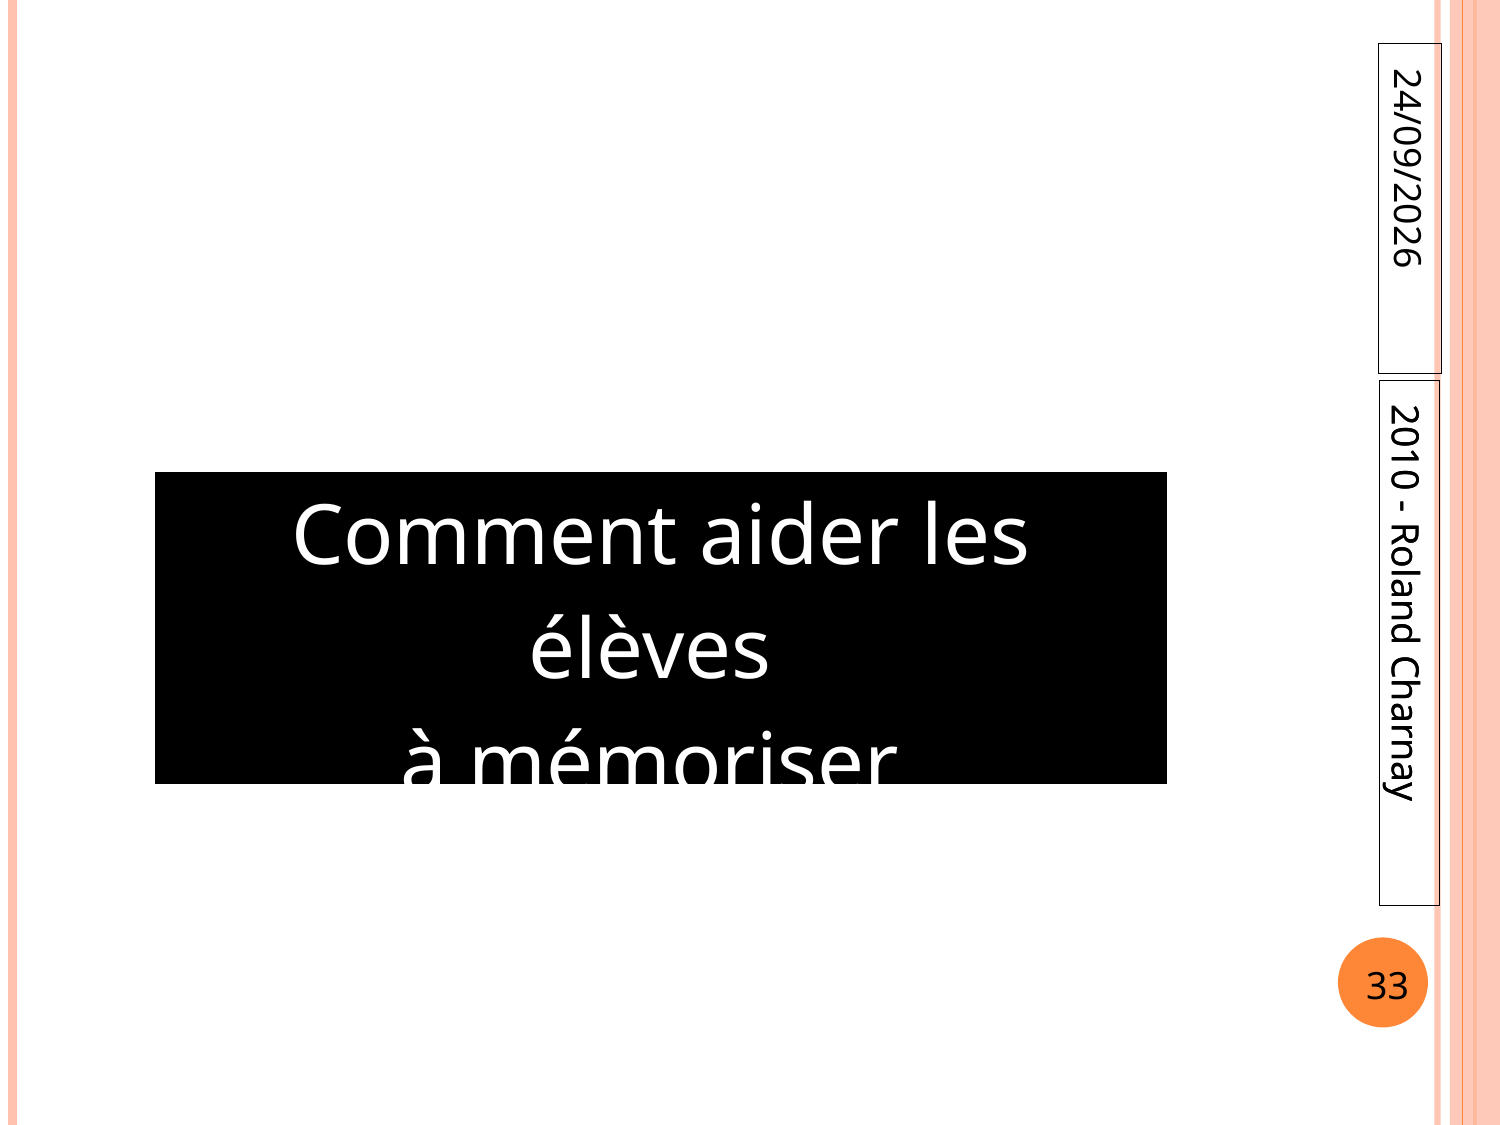

Comment aider les élèves
à mémoriser
les tables ?
<footer>2010 - Roland Charnay